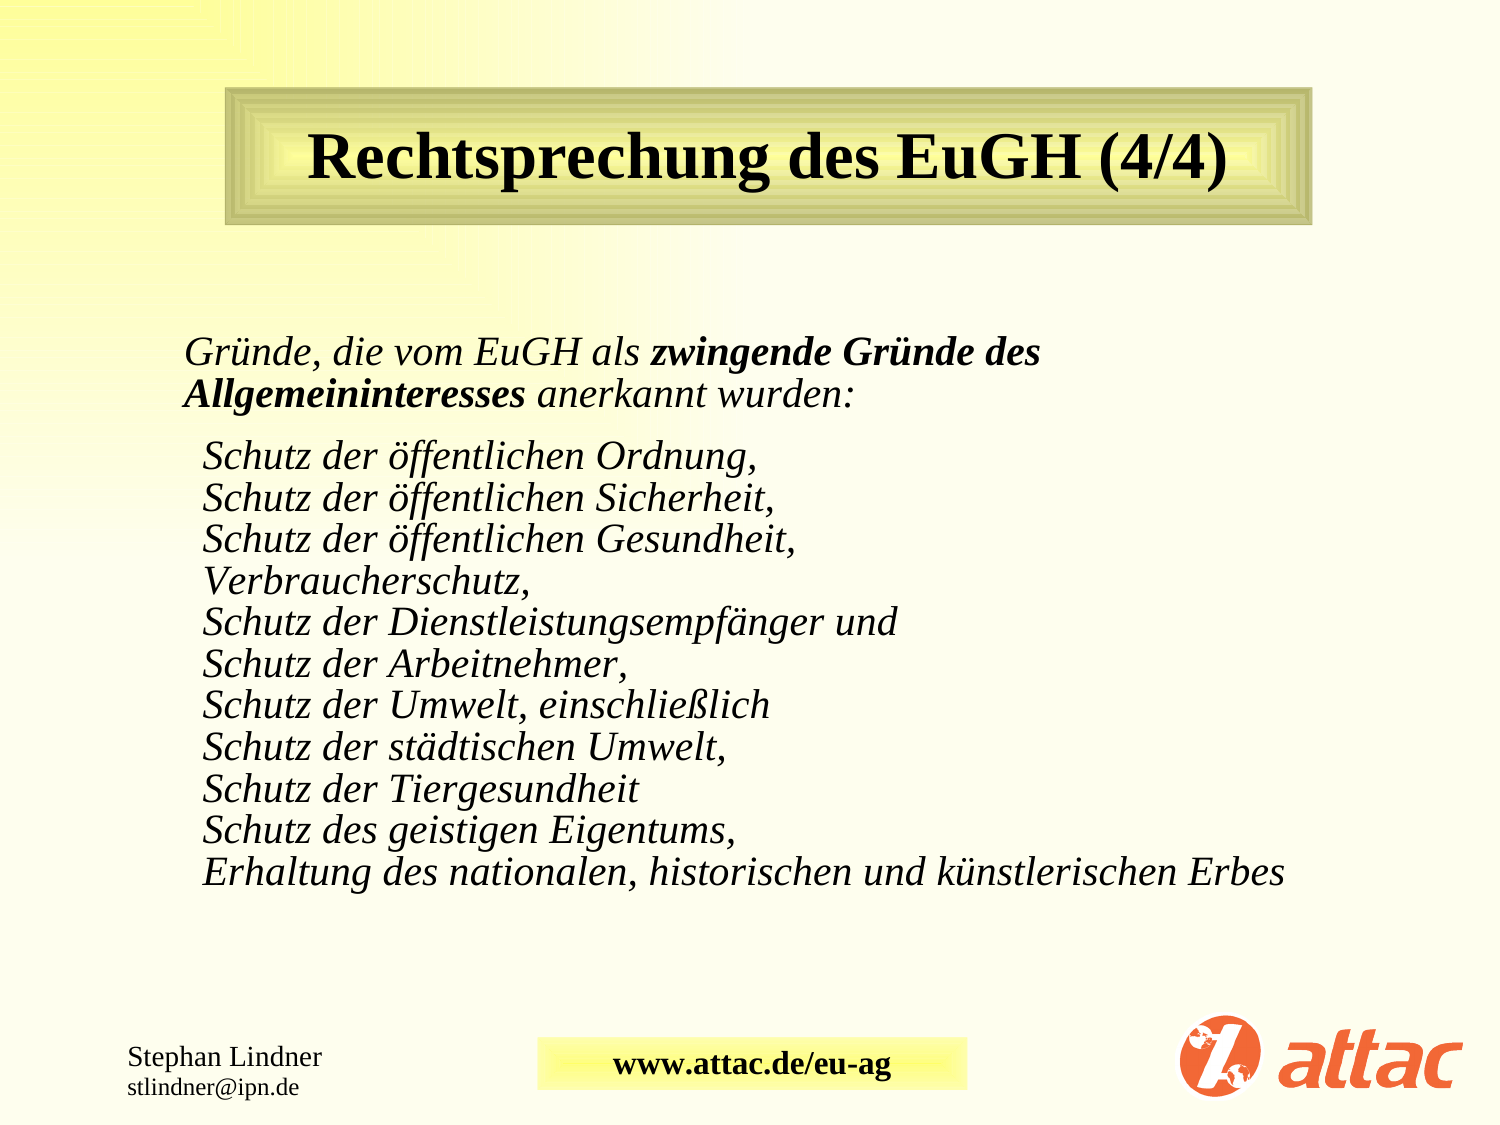

# Rechtsprechung des EuGH (4/4)
	Gründe, die vom EuGH als zwingende Gründe des Allgemeininteresses anerkannt wurden:
Schutz der öffentlichen Ordnung,
Schutz der öffentlichen Sicherheit,
Schutz der öffentlichen Gesundheit,
Verbraucherschutz,
Schutz der Dienstleistungsempfänger und
Schutz der Arbeitnehmer,
Schutz der Umwelt, einschließlich
Schutz der städtischen Umwelt,
Schutz der Tiergesundheit
Schutz des geistigen Eigentums,
Erhaltung des nationalen, historischen und künstlerischen Erbes
Stephan Lindner
stlindner@ipn.de
www.attac.de/eu-ag